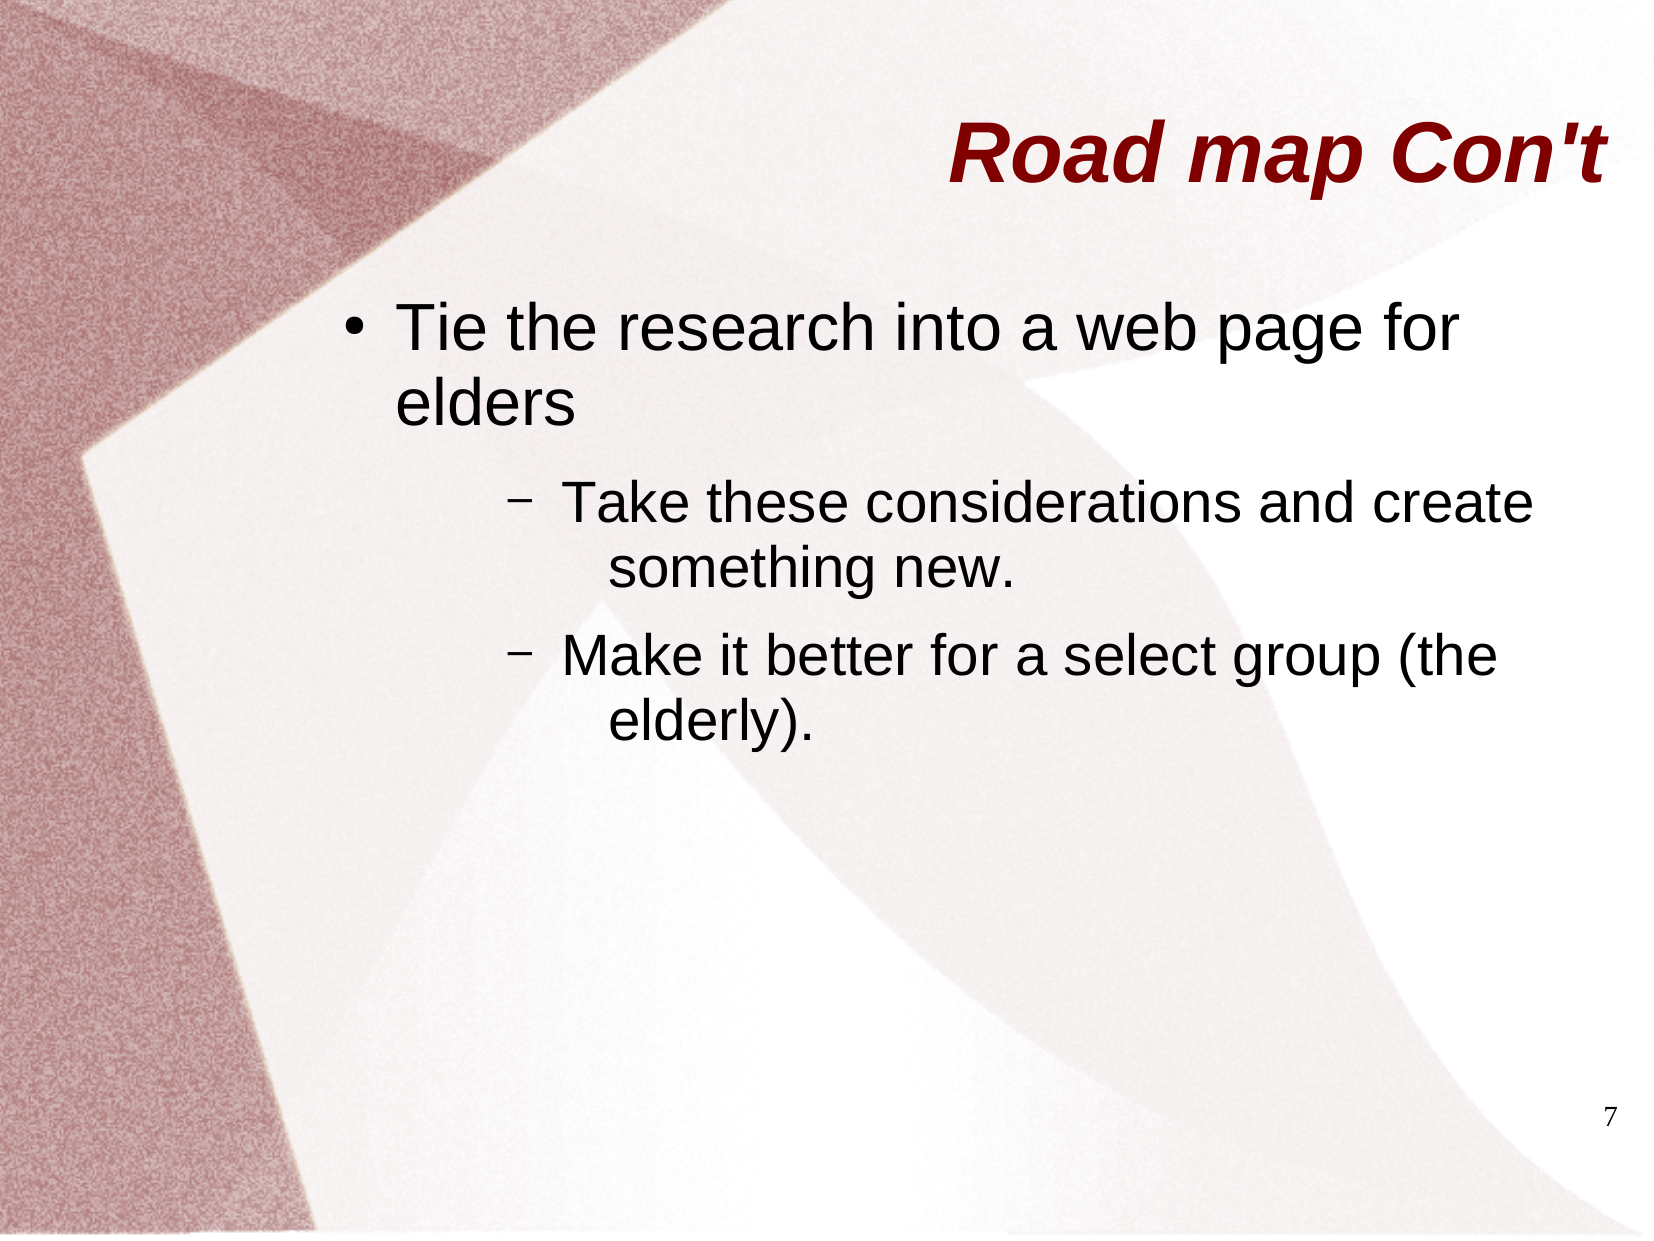

# Road map Con't
Tie the research into a web page for elders
Take these considerations and create something new.
Make it better for a select group (the elderly).
7